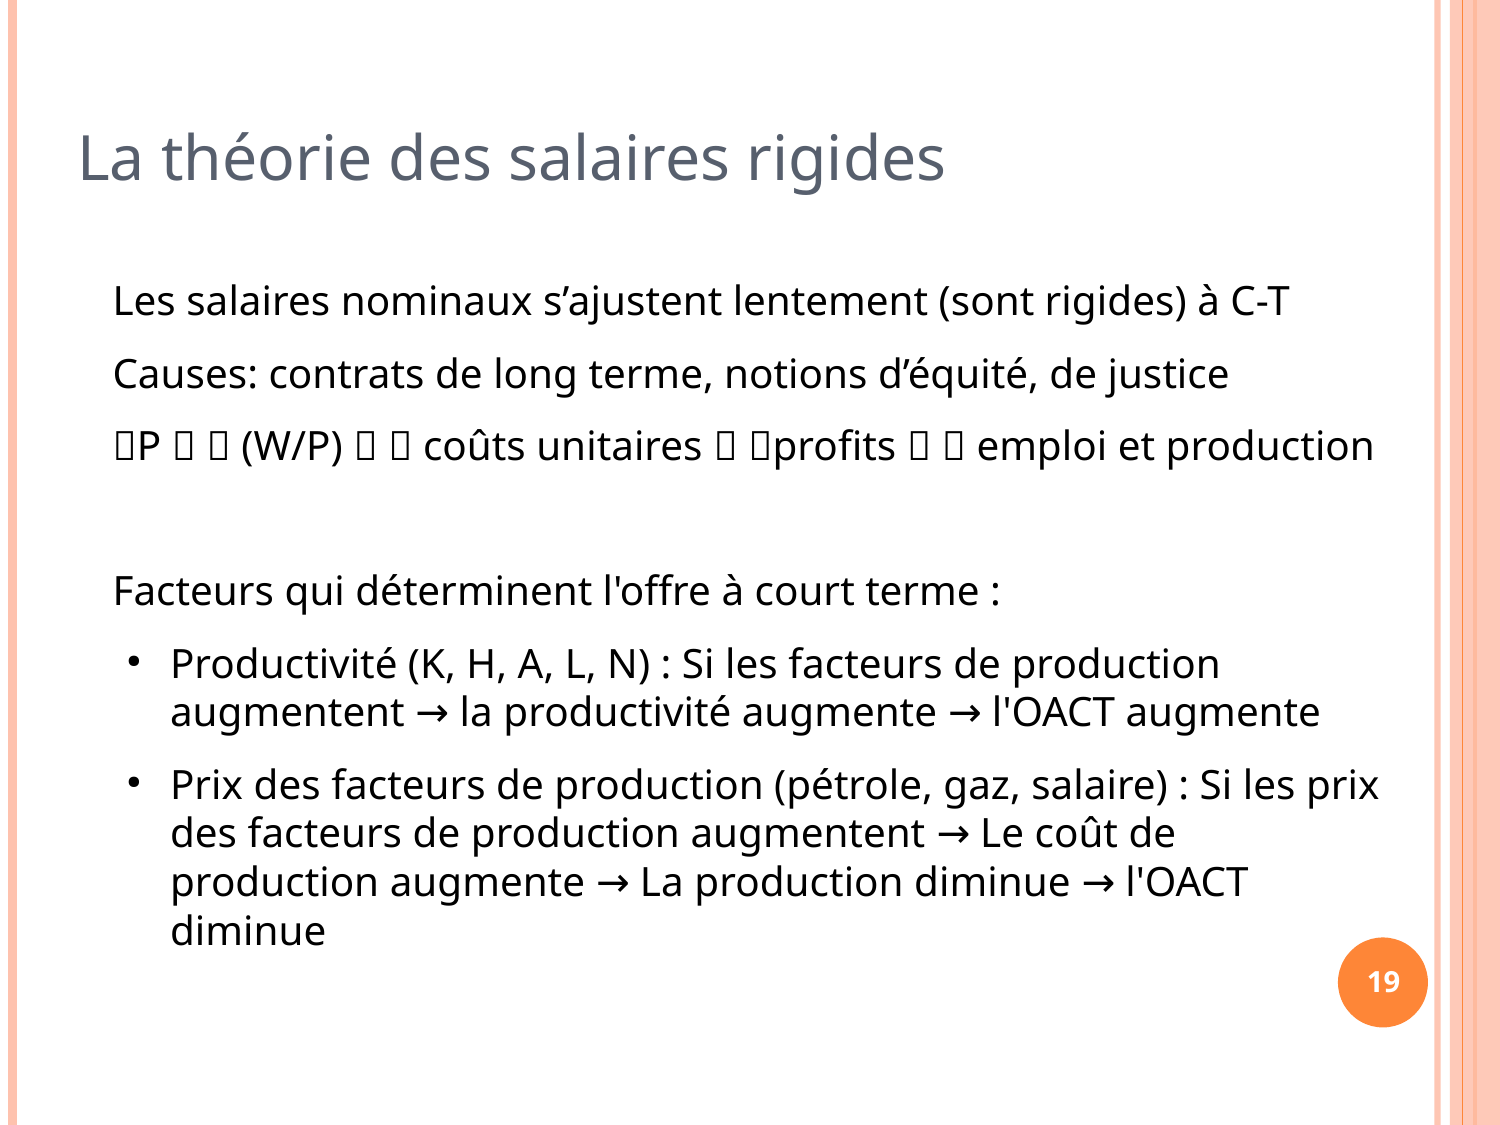

# La théorie des salaires rigides
Les salaires nominaux s’ajustent lentement (sont rigides) à C-T
Causes: contrats de long terme, notions d’équité, de justice
P   (W/P)   coûts unitaires  profits   emploi et production
Facteurs qui déterminent l'offre à court terme :
Productivité (K, H, A, L, N) : Si les facteurs de production augmentent → la productivité augmente → l'OACT augmente
Prix des facteurs de production (pétrole, gaz, salaire) : Si les prix des facteurs de production augmentent → Le coût de production augmente → La production diminue → l'OACT diminue